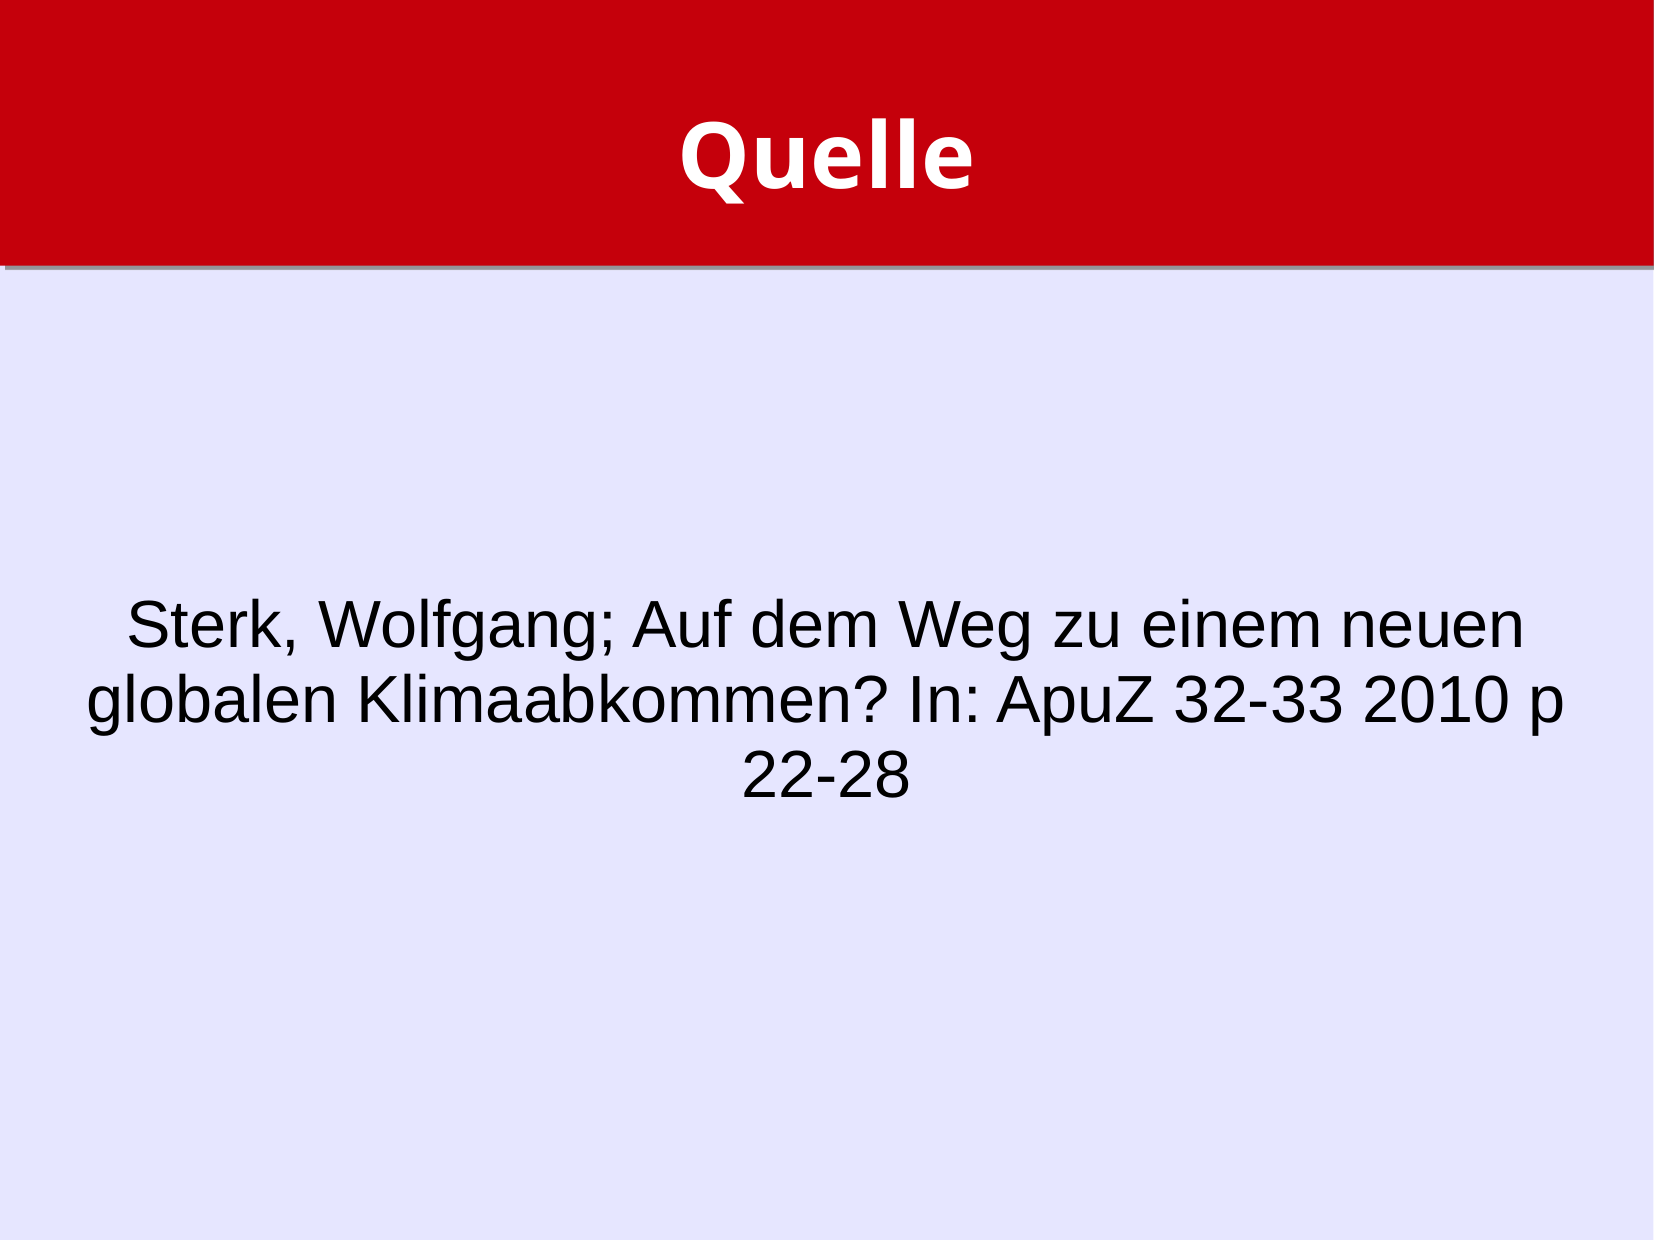

# Quelle
Sterk, Wolfgang; Auf dem Weg zu einem neuen globalen Klimaabkommen? In: ApuZ 32-33 2010 p 22-28